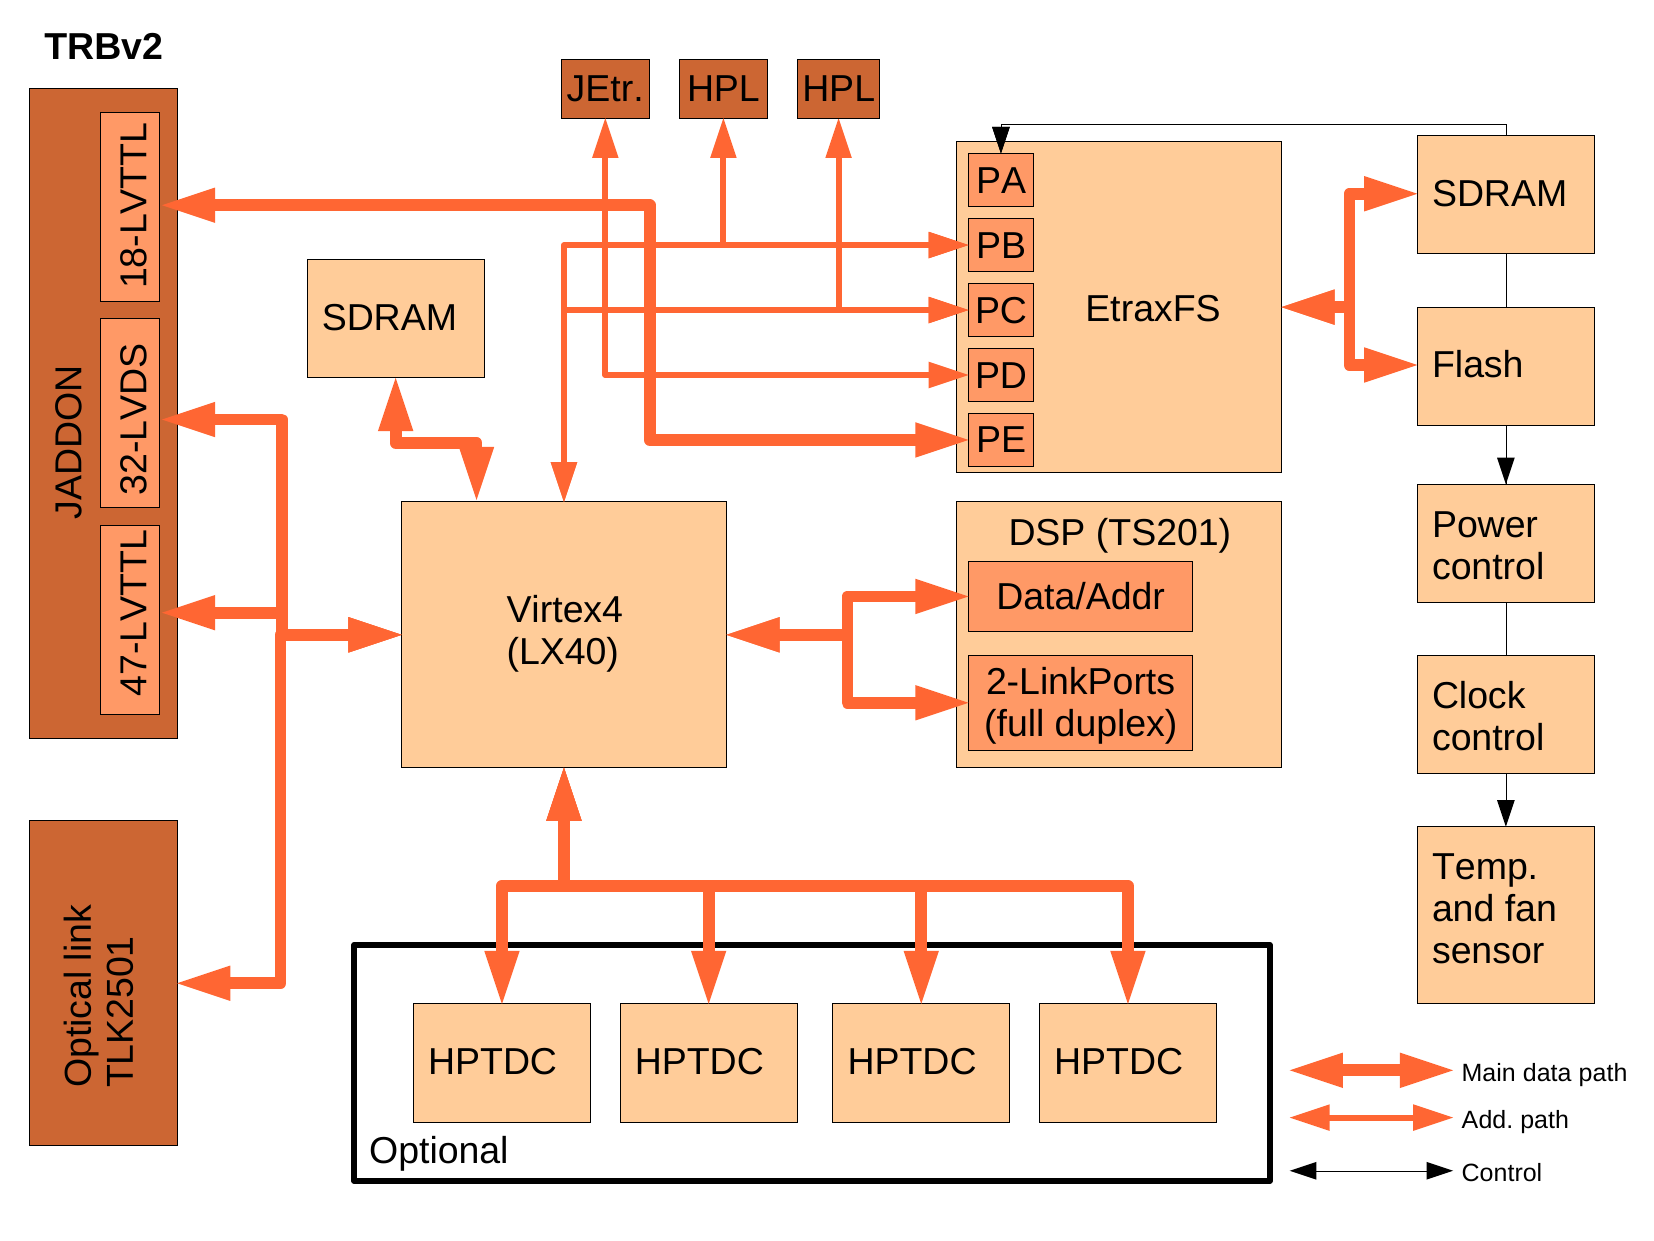

TRBv2
JEtr.
HPL
HPL
PA
SDRAM
18-LVTTL
PB
EtraxFS
PC
SDRAM
Flash
PD
32-LVDS
PE
JADDON
Power
control
DSP (TS201)
Data/Addr
Virtex4
(LX40)
47-LVTTL
2-LinkPorts
(full duplex)
Clock
control
Temp.
and fan
sensor
Optical link
TLK2501
HPTDC
HPTDC
HPTDC
HPTDC
Main data path
Add. path
Optional
Control